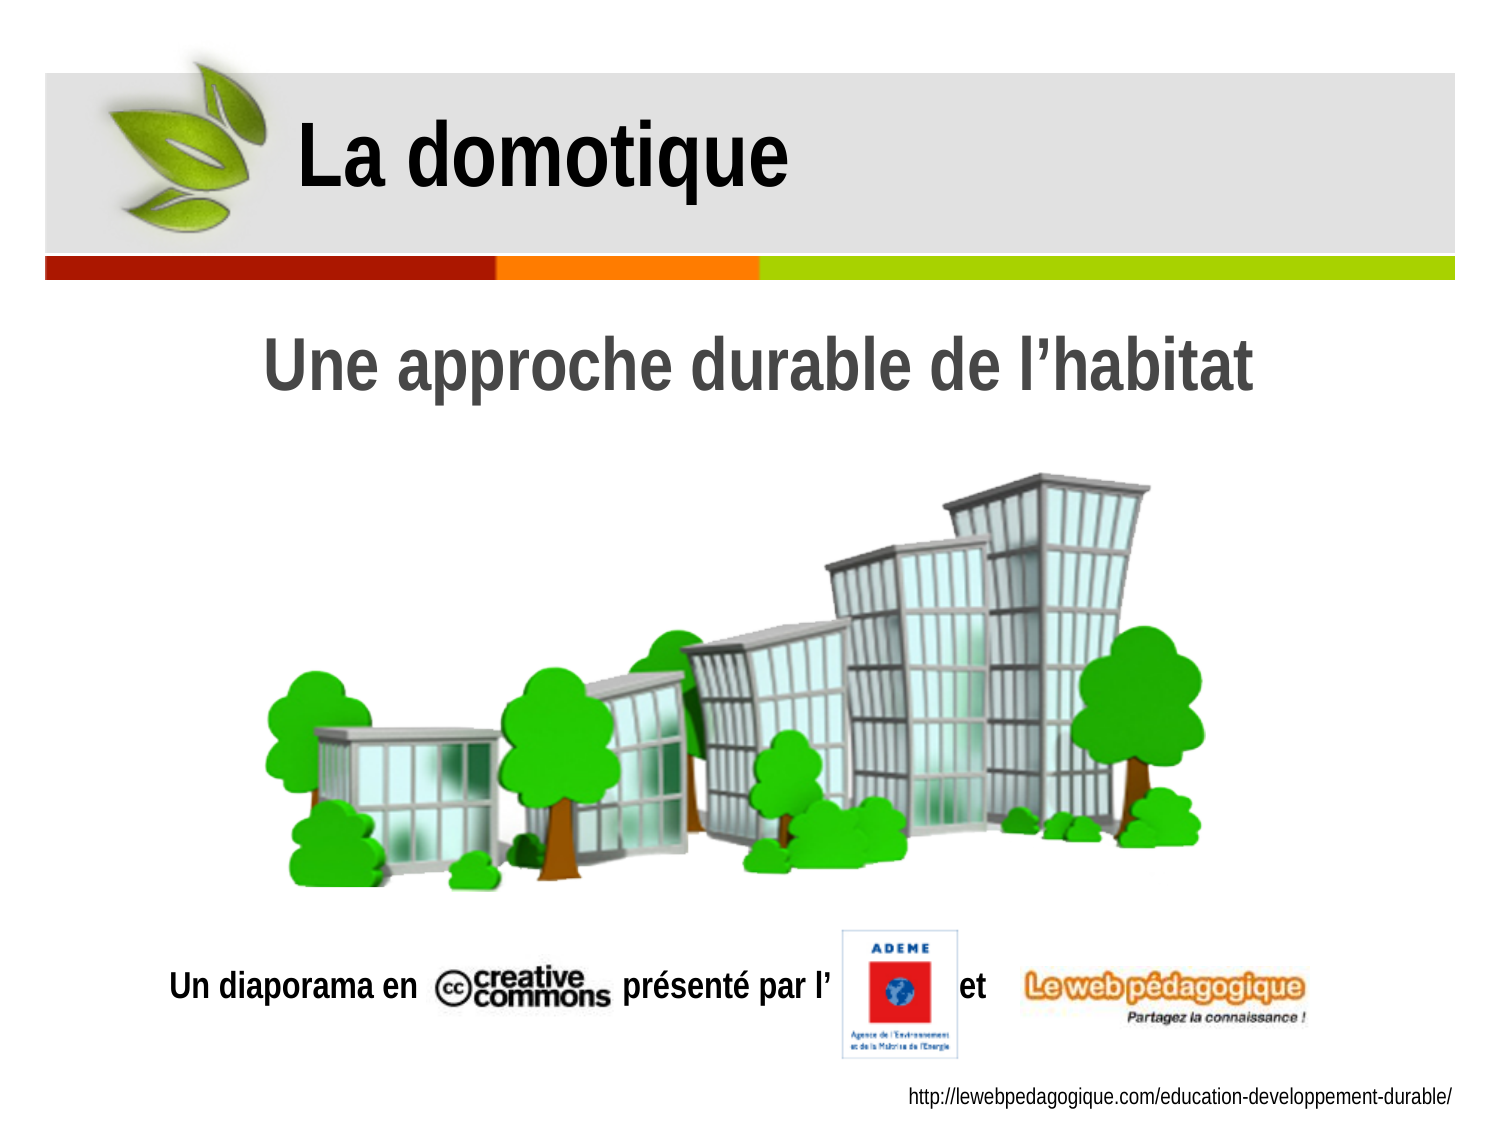

La domotique
Une approche durable de l’habitat
Un diaporama en présenté par l’ et
http://lewebpedagogique.com/education-developpement-durable/